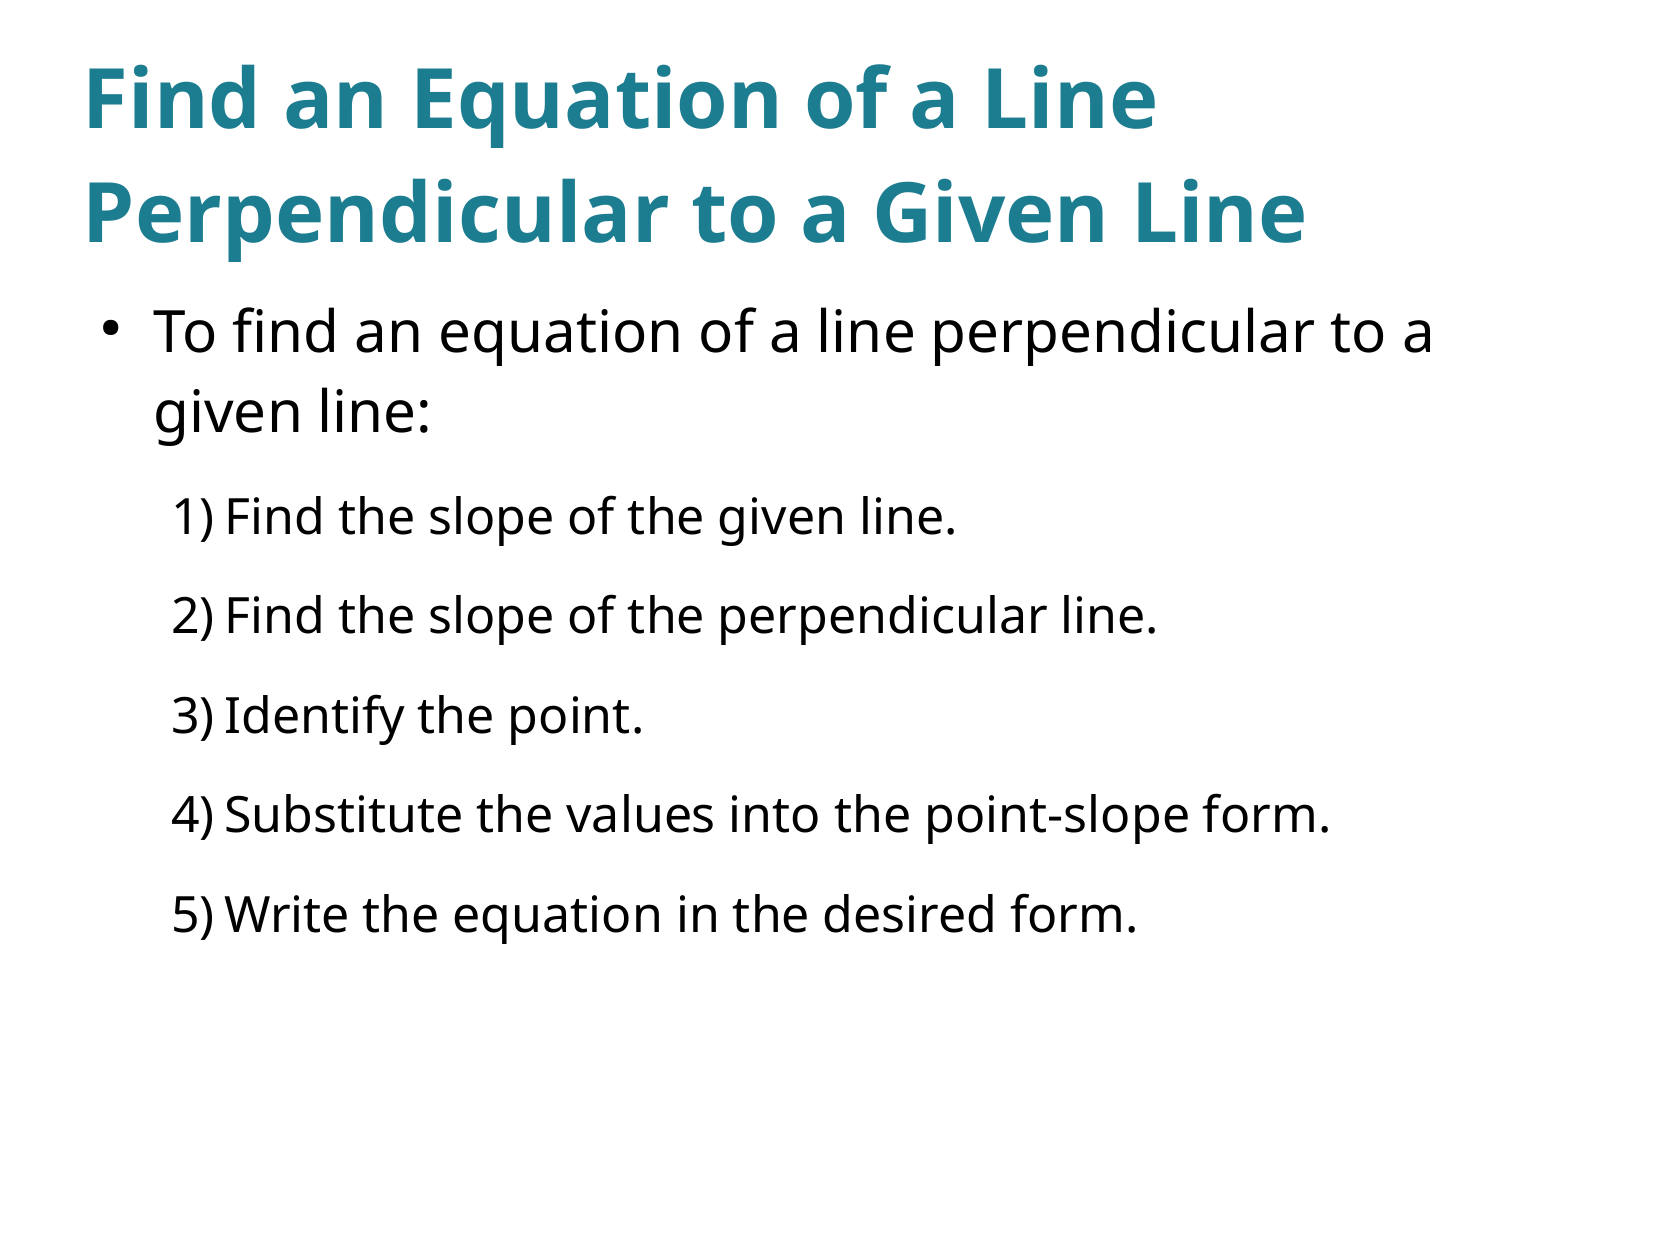

# Find an Equation of a Line Perpendicular to a Given Line
To find an equation of a line perpendicular to a given line:
Find the slope of the given line.
Find the slope of the perpendicular line.
Identify the point.
Substitute the values into the point-slope form.
Write the equation in the desired form.